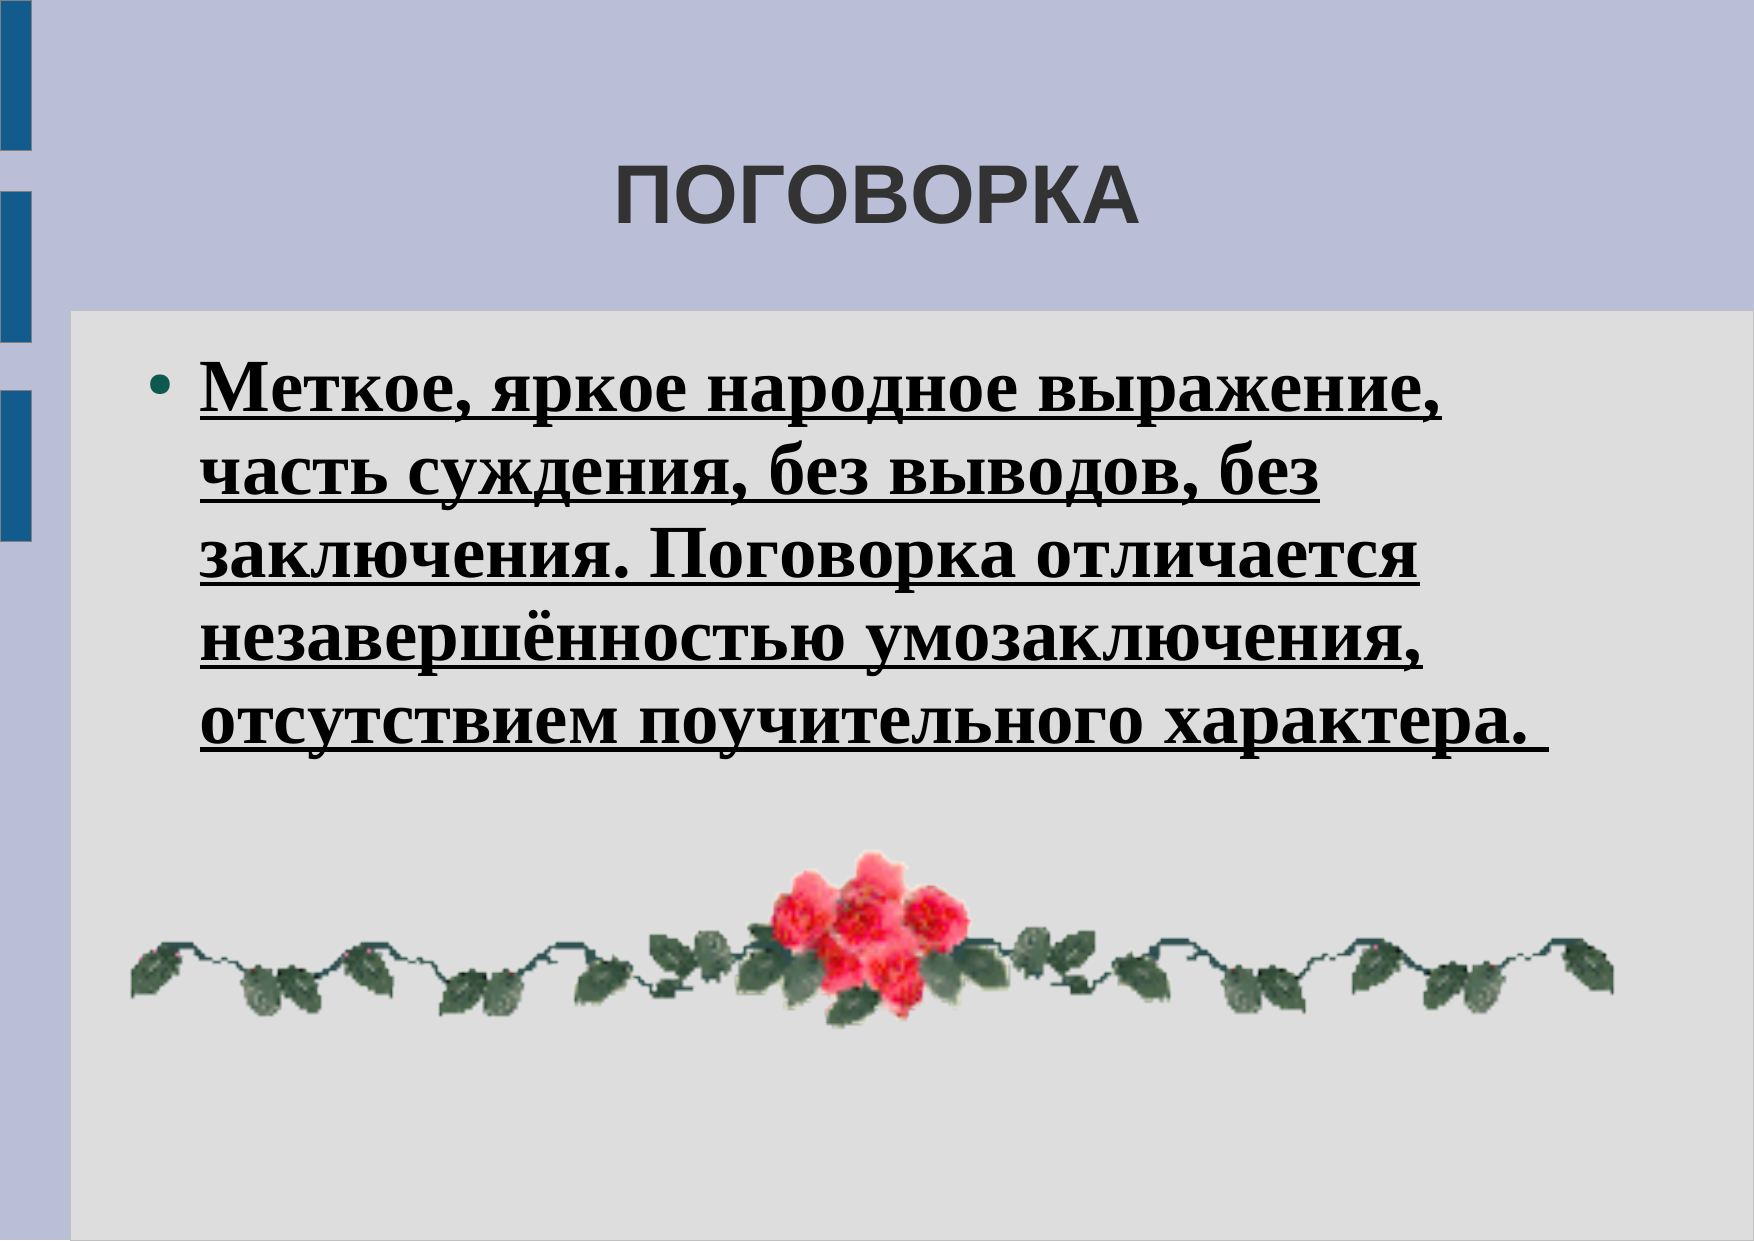

# ПОГОВОРКА
Меткое, яркое народное выражение, часть суждения, без выводов, без заключения. Поговорка отличается незавершённостью умозаключения, отсутствием поучительного характера.